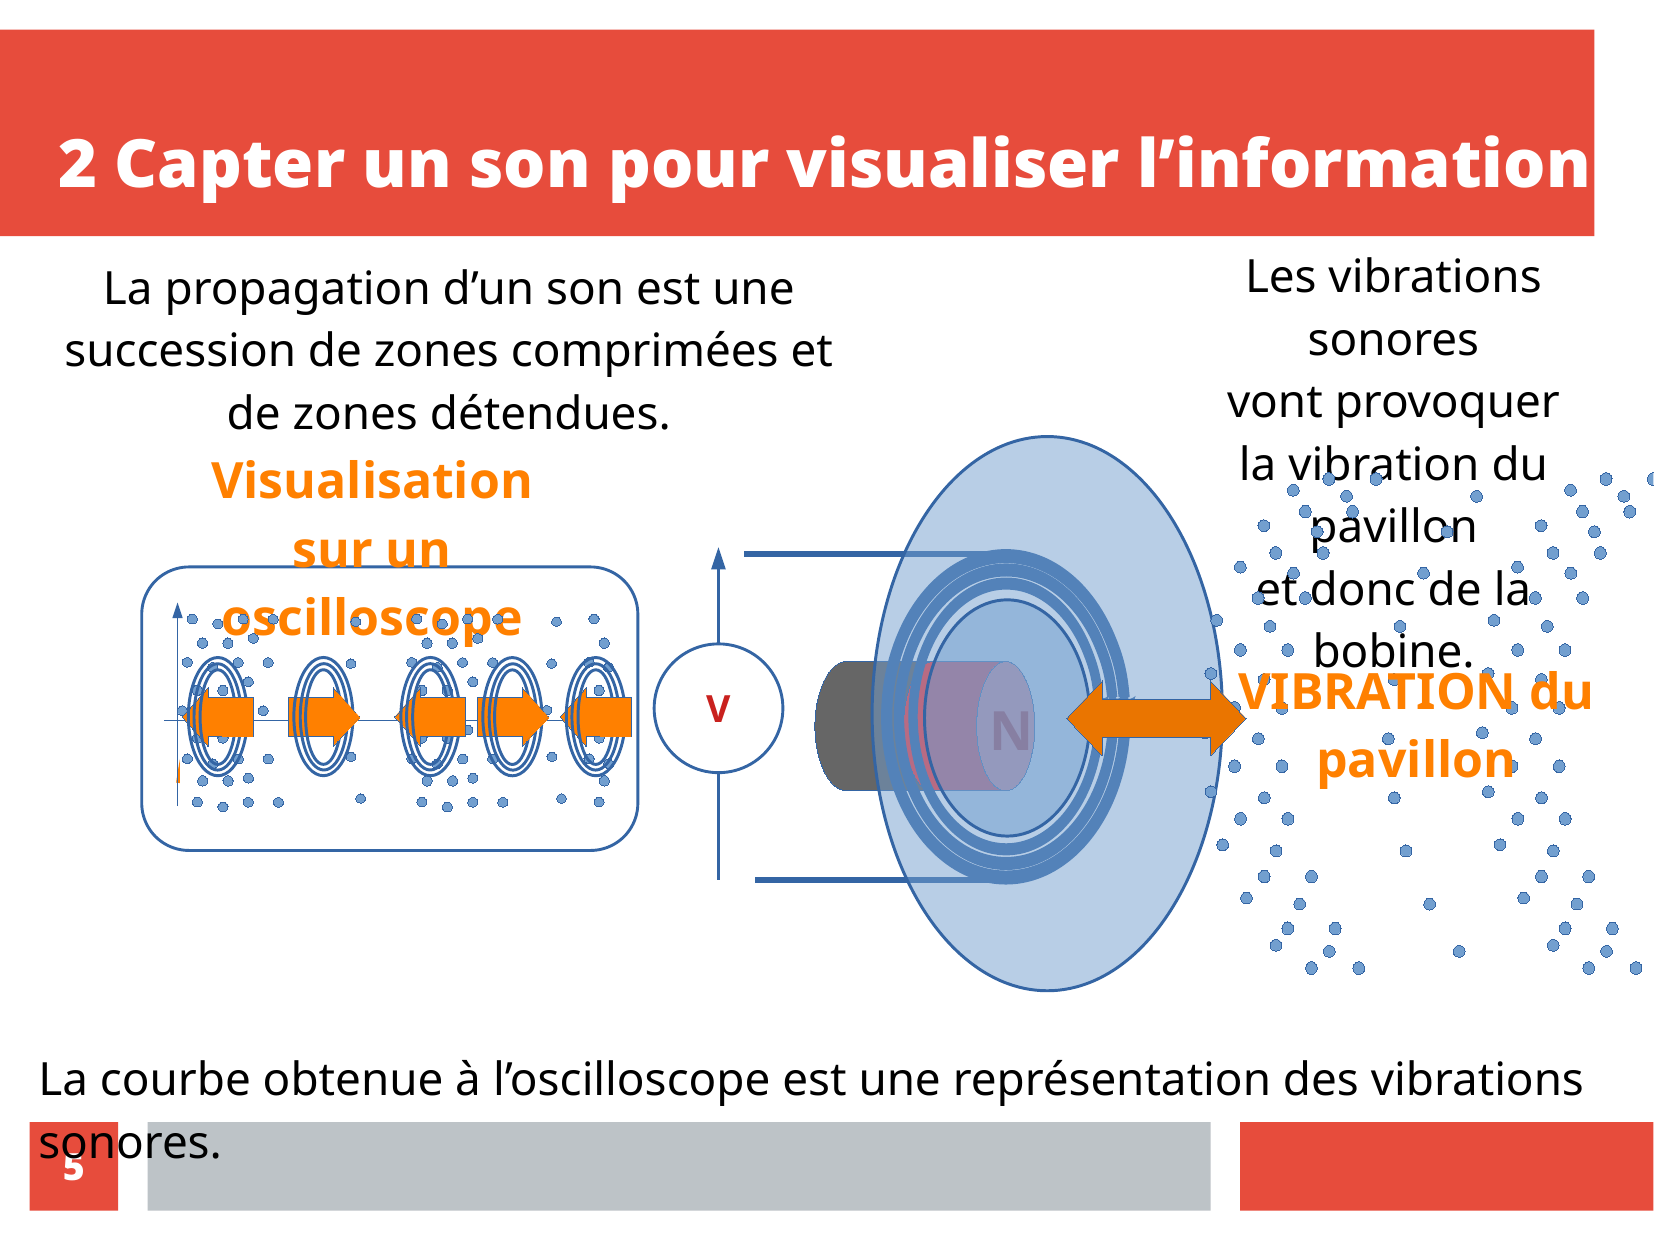

# 2 Capter un son pour visualiser l’information
Les vibrations sonores
vont provoquer
la vibration du pavillon
et donc de la bobine.
La propagation d’un son est une succession de zones comprimées et de zones détendues.
Visualisation sur un oscilloscope
V
VIBRATION du pavillon
N
La courbe obtenue à l’oscilloscope est une représentation des vibrations sonores.
5